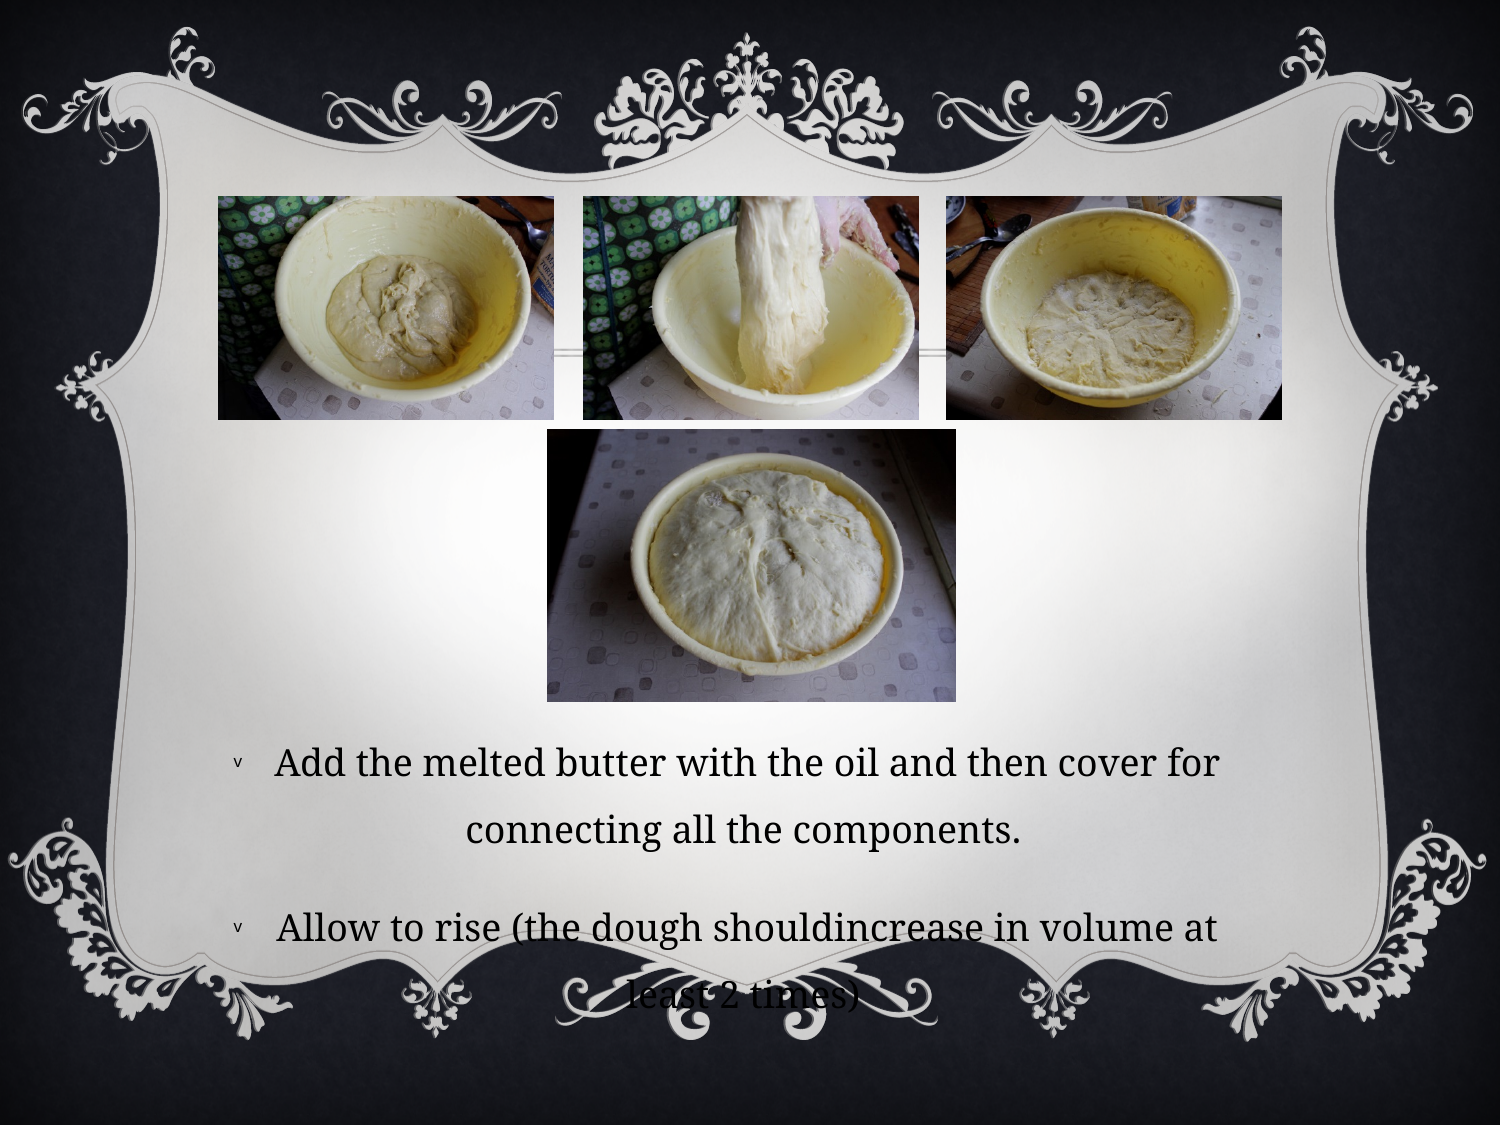

# Add the melted butter with the oil and then cover for connecting all the components.
Allow to rise (the dough shouldincrease in volume at least 2 times)